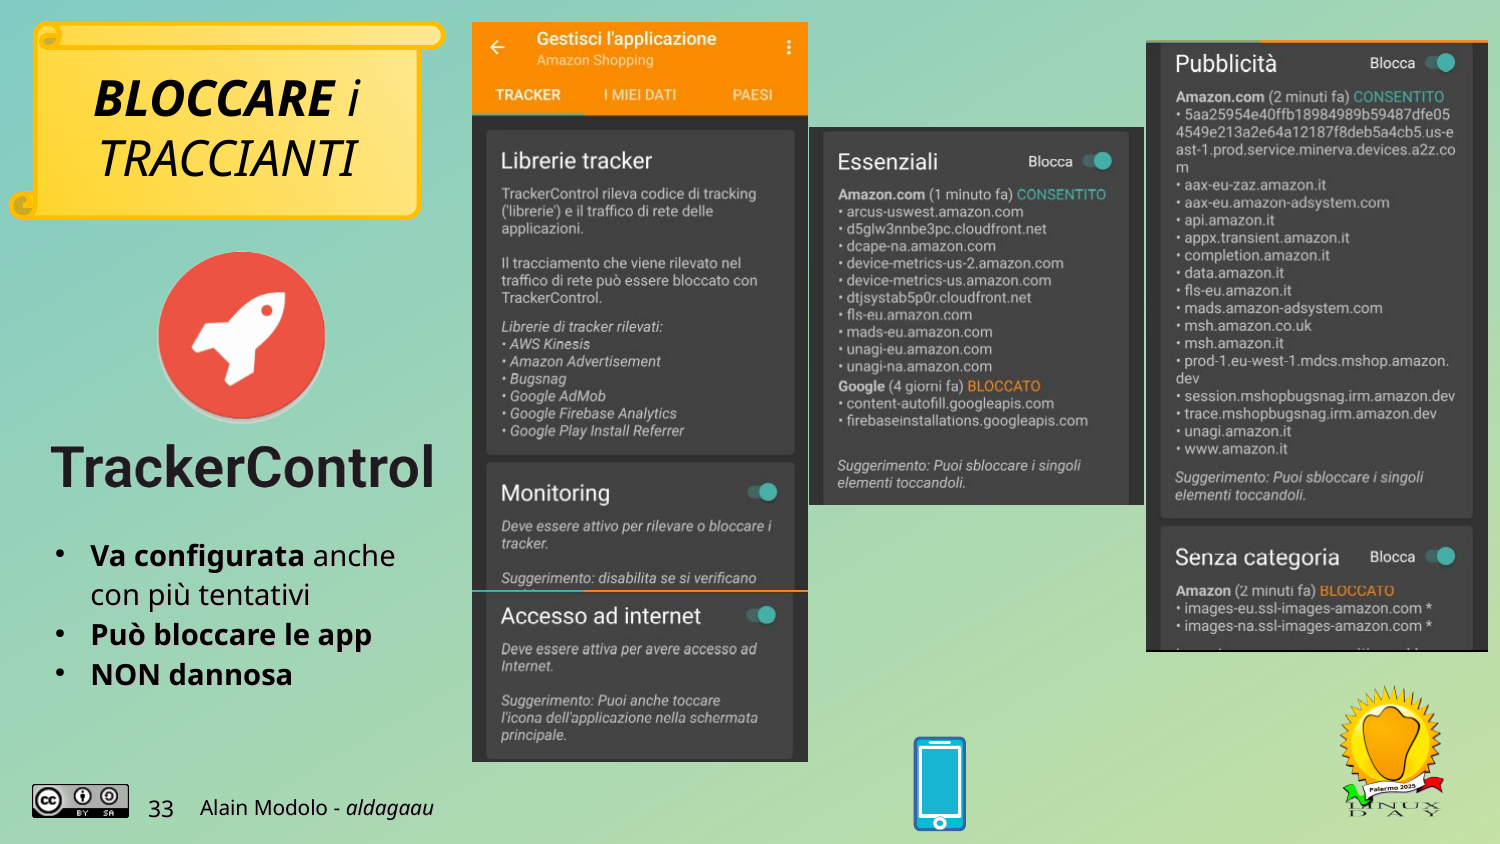

BLOCCARE i
TRACCIANTI
Va configurata anche con più tentativi
Può bloccare le app
NON dannosa